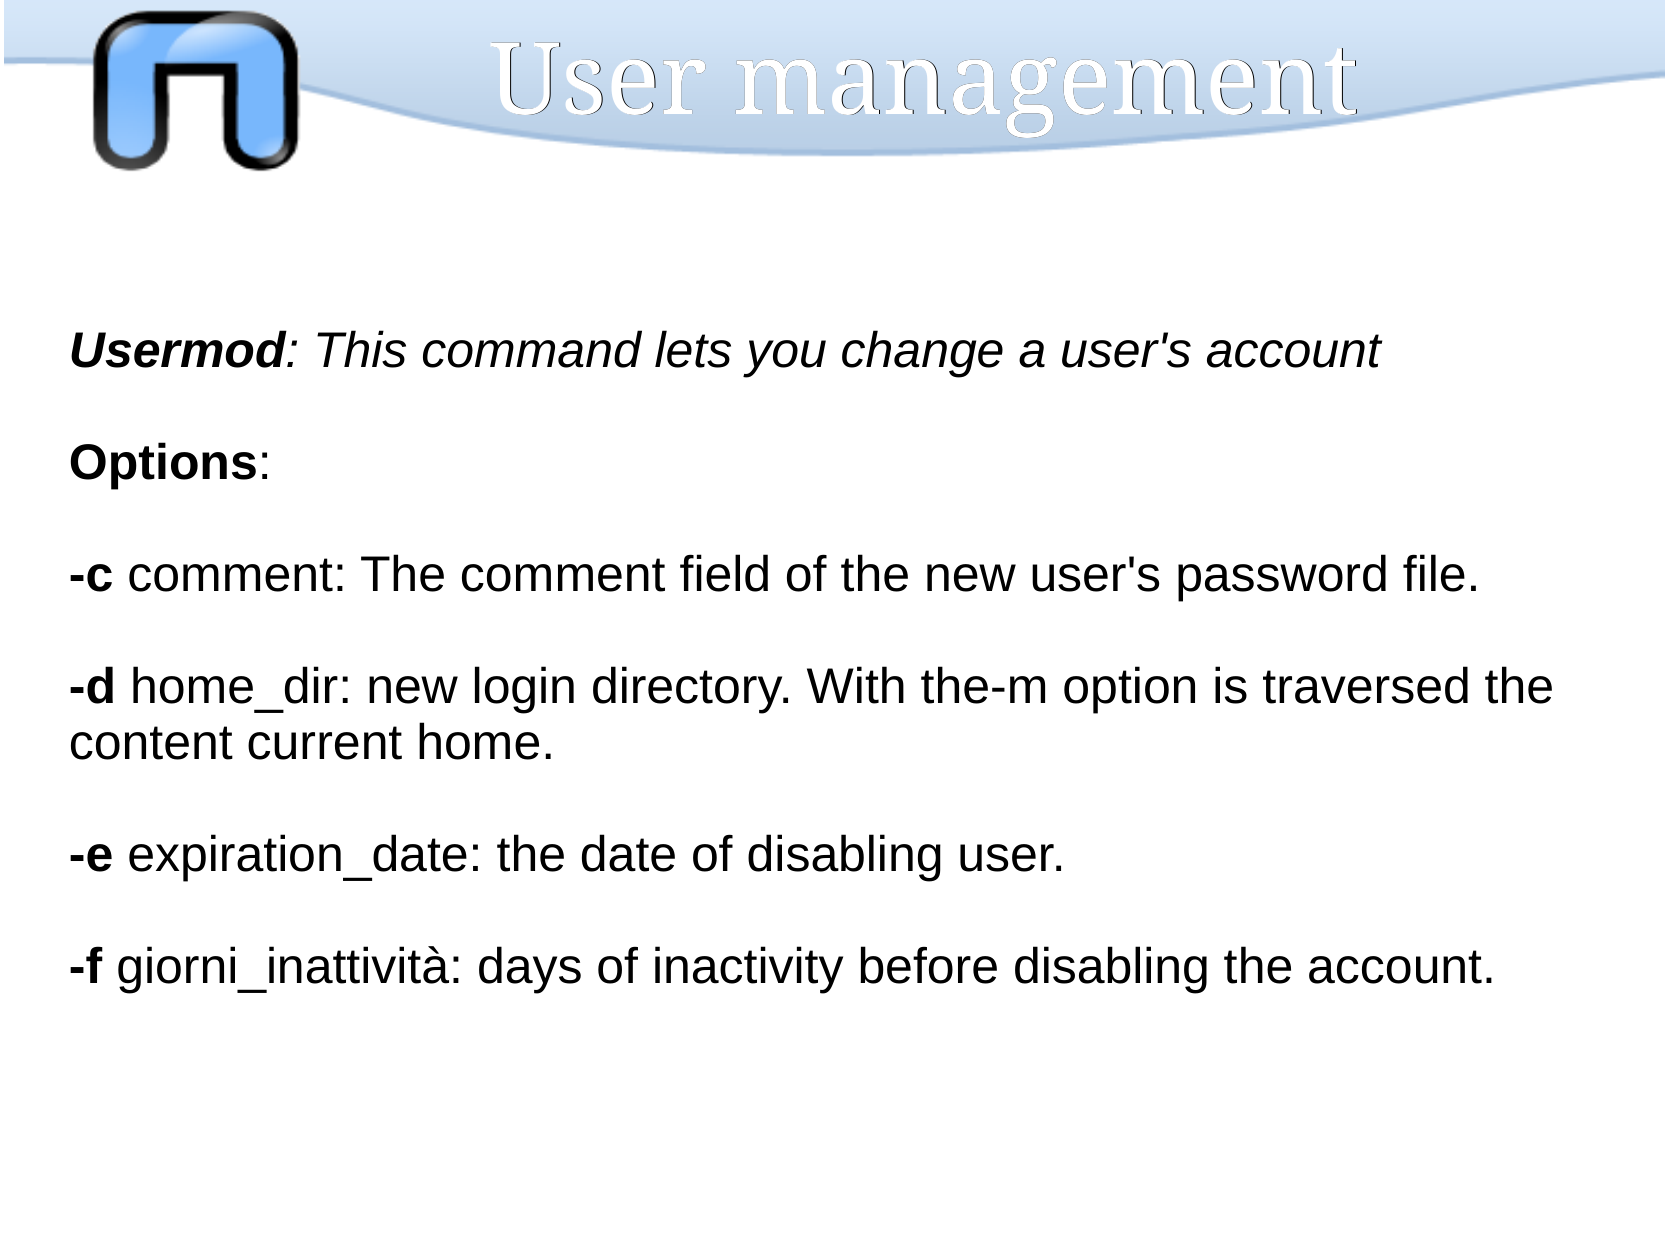

User management
# Usermod: This command lets you change a user's account
Options:
-c comment: The comment field of the new user's password file.
-d home_dir: new login directory. With the-m option is traversed the content current home.
-e expiration_date: the date of disabling user.
-f giorni_inattività: days of inactivity before disabling the account.